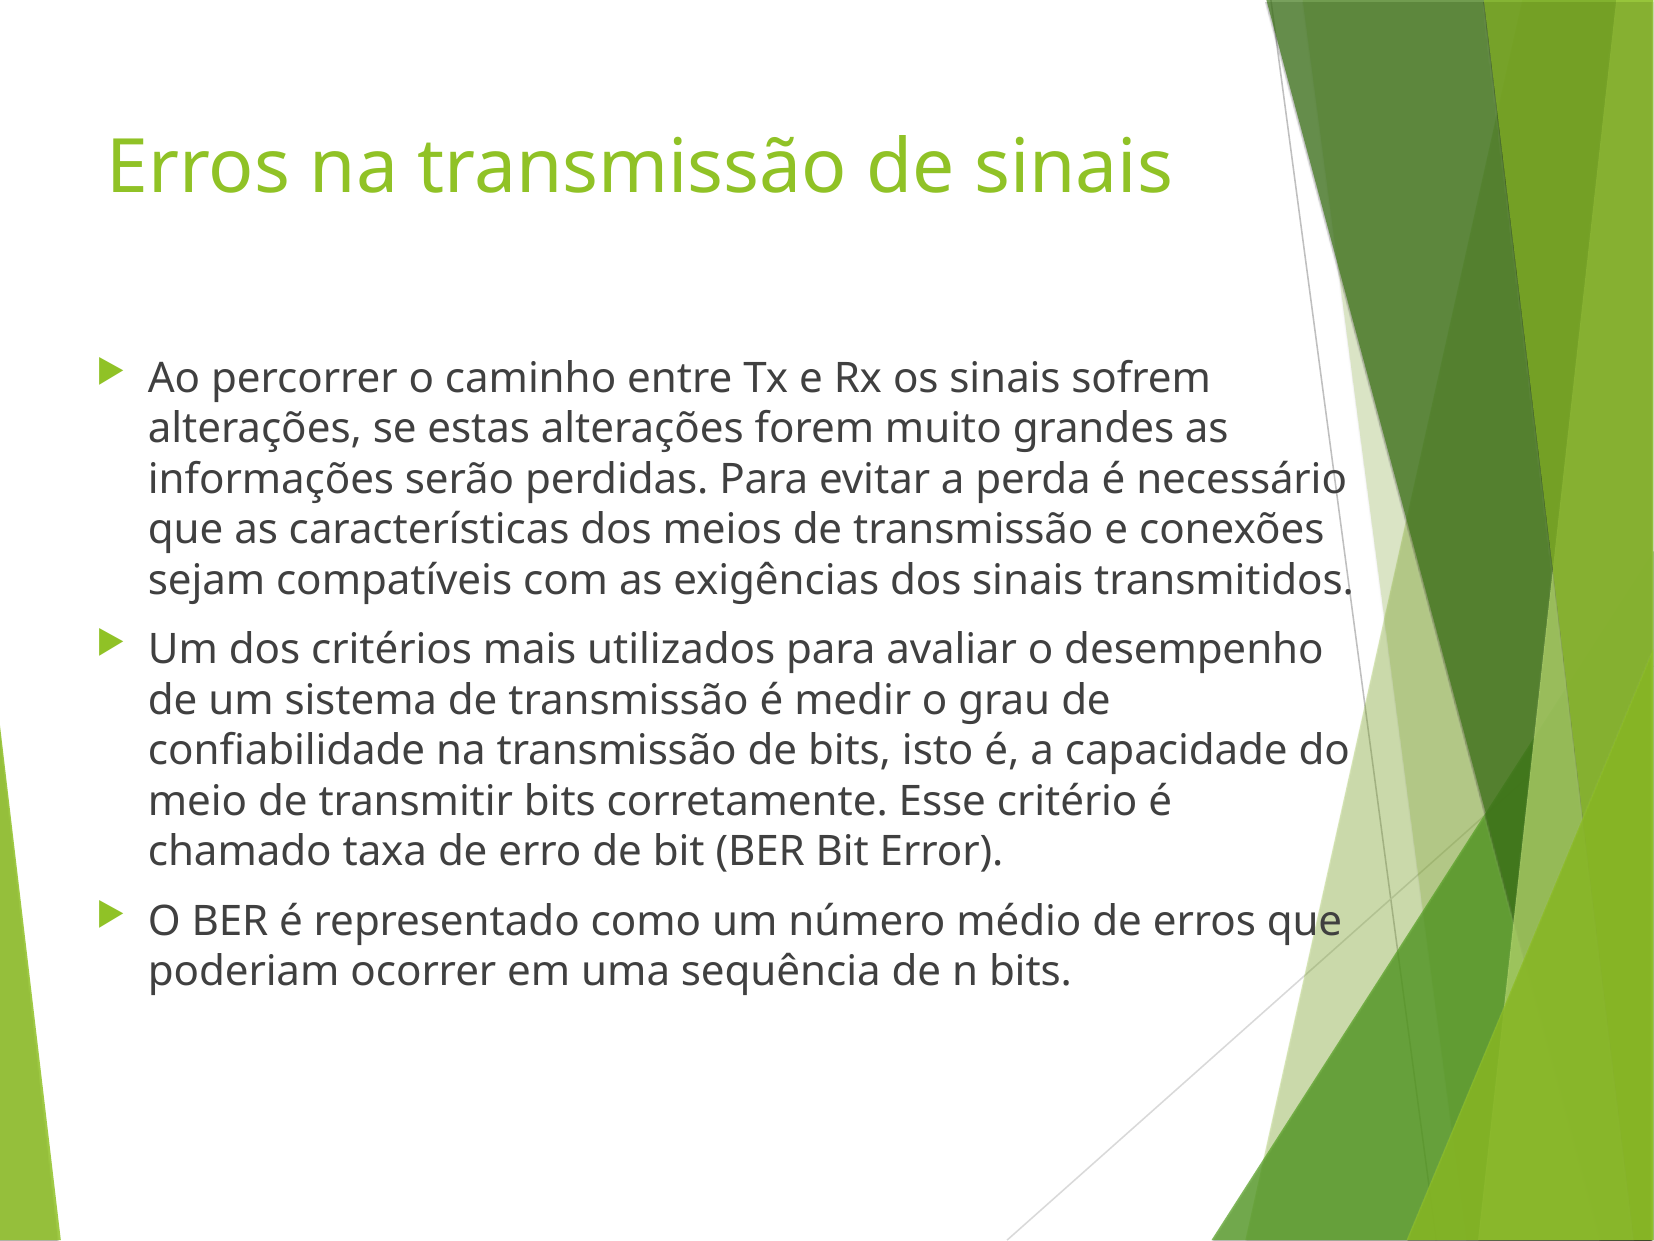

# Erros na transmissão de sinais
Ao percorrer o caminho entre Tx e Rx os sinais sofrem alterações, se estas alterações forem muito grandes as informações serão perdidas. Para evitar a perda é necessário que as características dos meios de transmissão e conexões sejam compatíveis com as exigências dos sinais transmitidos.
Um dos critérios mais utilizados para avaliar o desempenho de um sistema de transmissão é medir o grau de conﬁabilidade na transmissão de bits, isto é, a capacidade do meio de transmitir bits corretamente. Esse critério é chamado taxa de erro de bit (BER Bit Error).
O BER é representado como um número médio de erros que poderiam ocorrer em uma sequência de n bits.